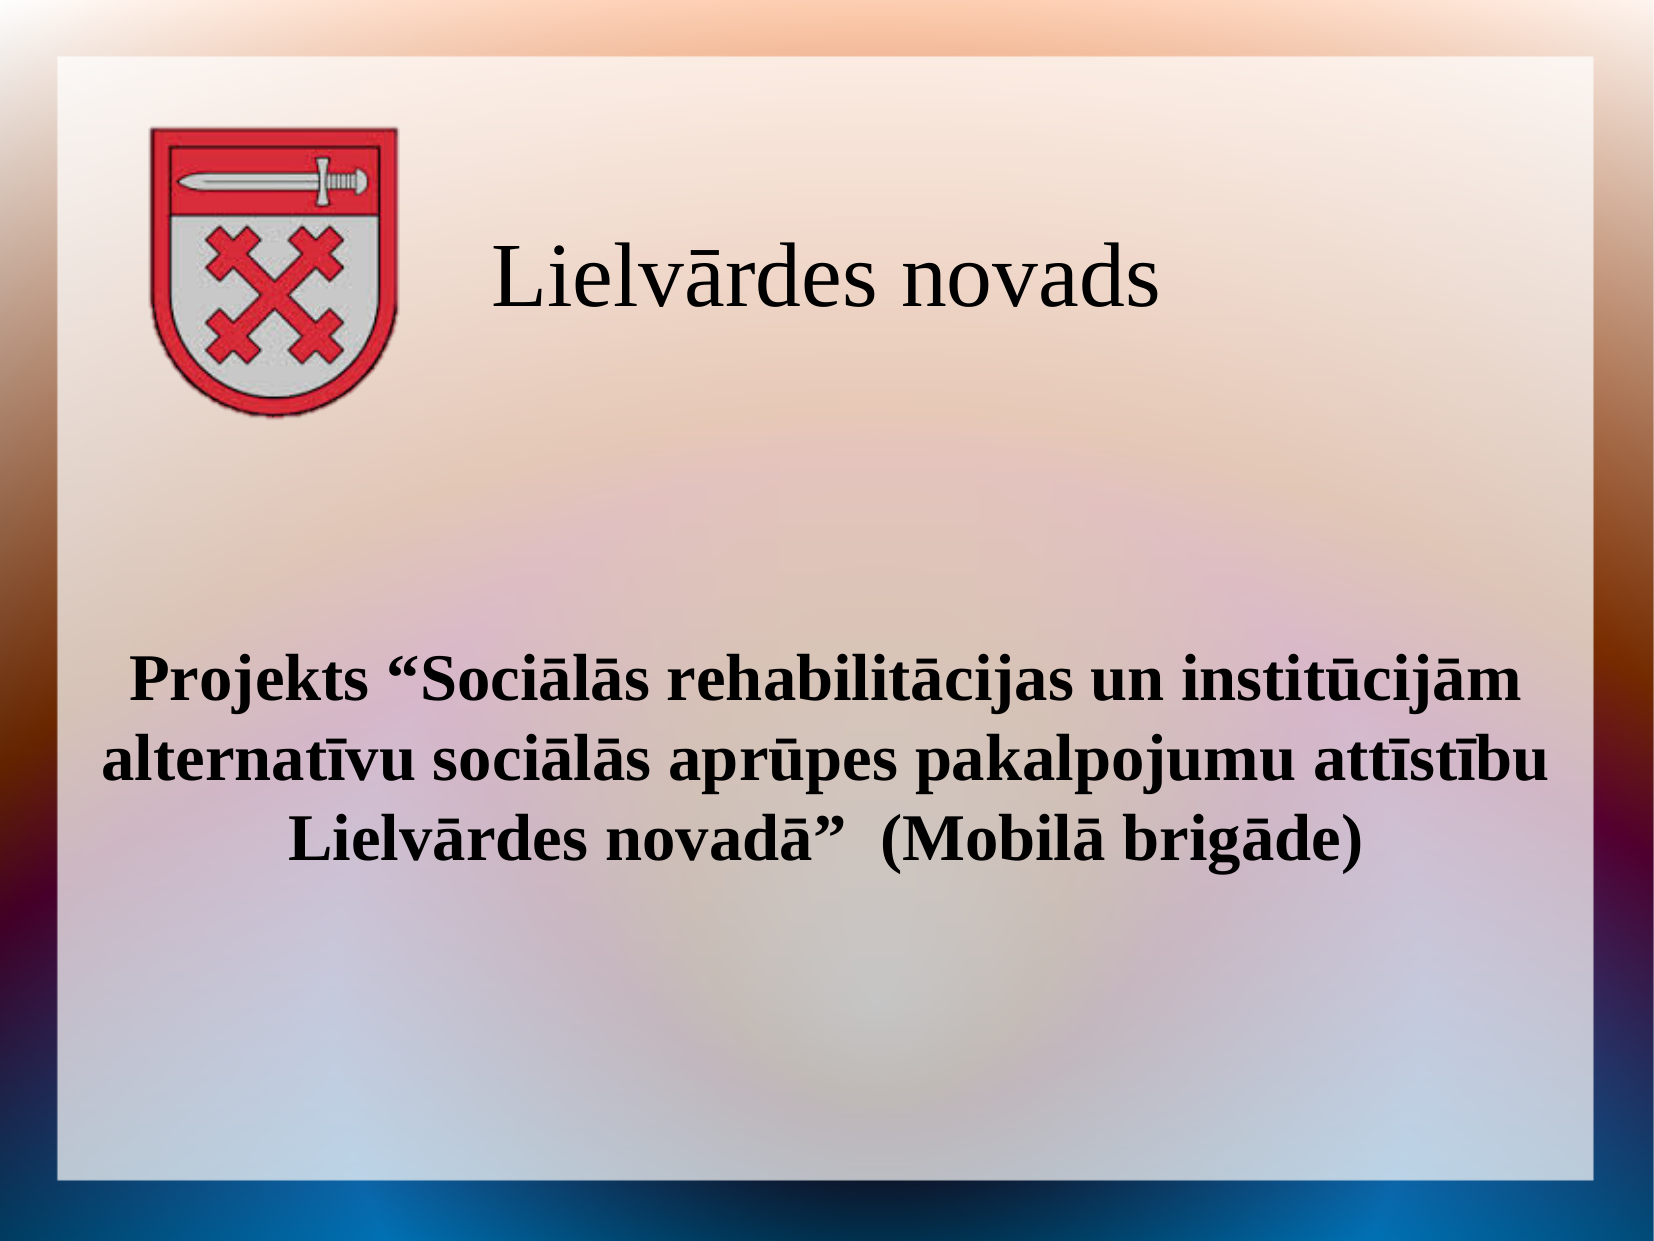

# Lielvārdes novads
Projekts “Sociālās rehabilitācijas un institūcijām alternatīvu sociālās aprūpes pakalpojumu attīstību Lielvārdes novadā” (Mobilā brigāde)